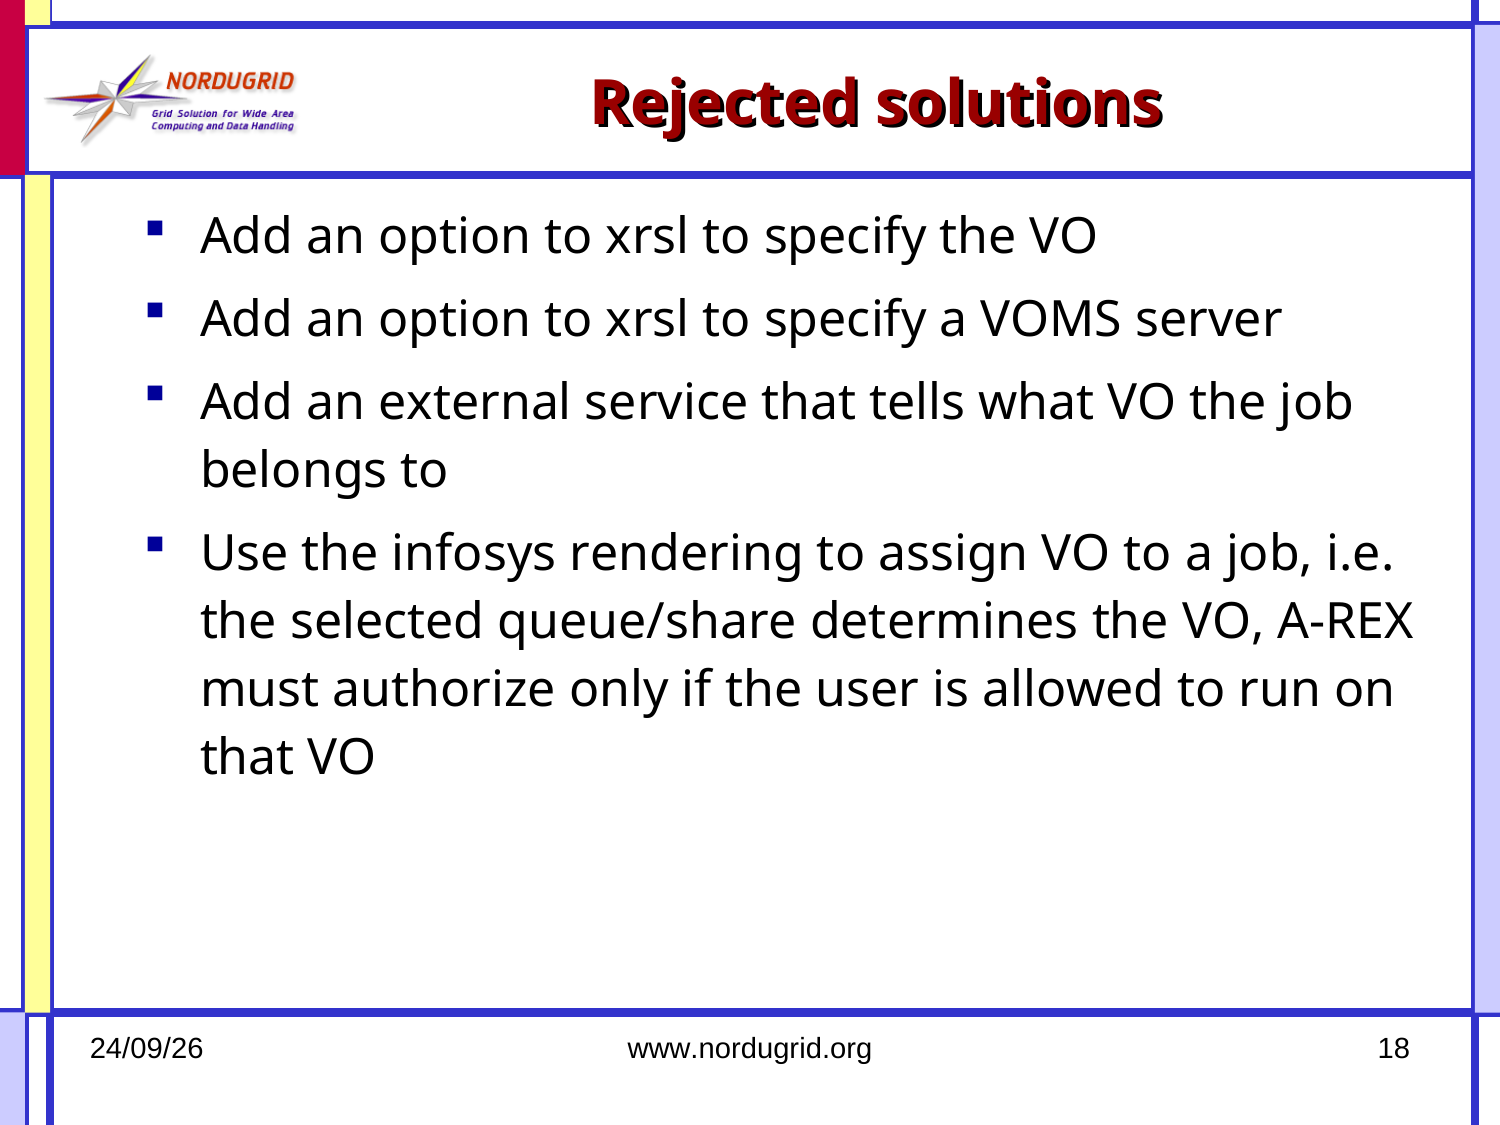

# Rejected solutions
Add an option to xrsl to specify the VO
Add an option to xrsl to specify a VOMS server
Add an external service that tells what VO the job belongs to
Use the infosys rendering to assign VO to a job, i.e. the selected queue/share determines the VO, A-REX must authorize only if the user is allowed to run on that VO
www.nordugrid.org
18